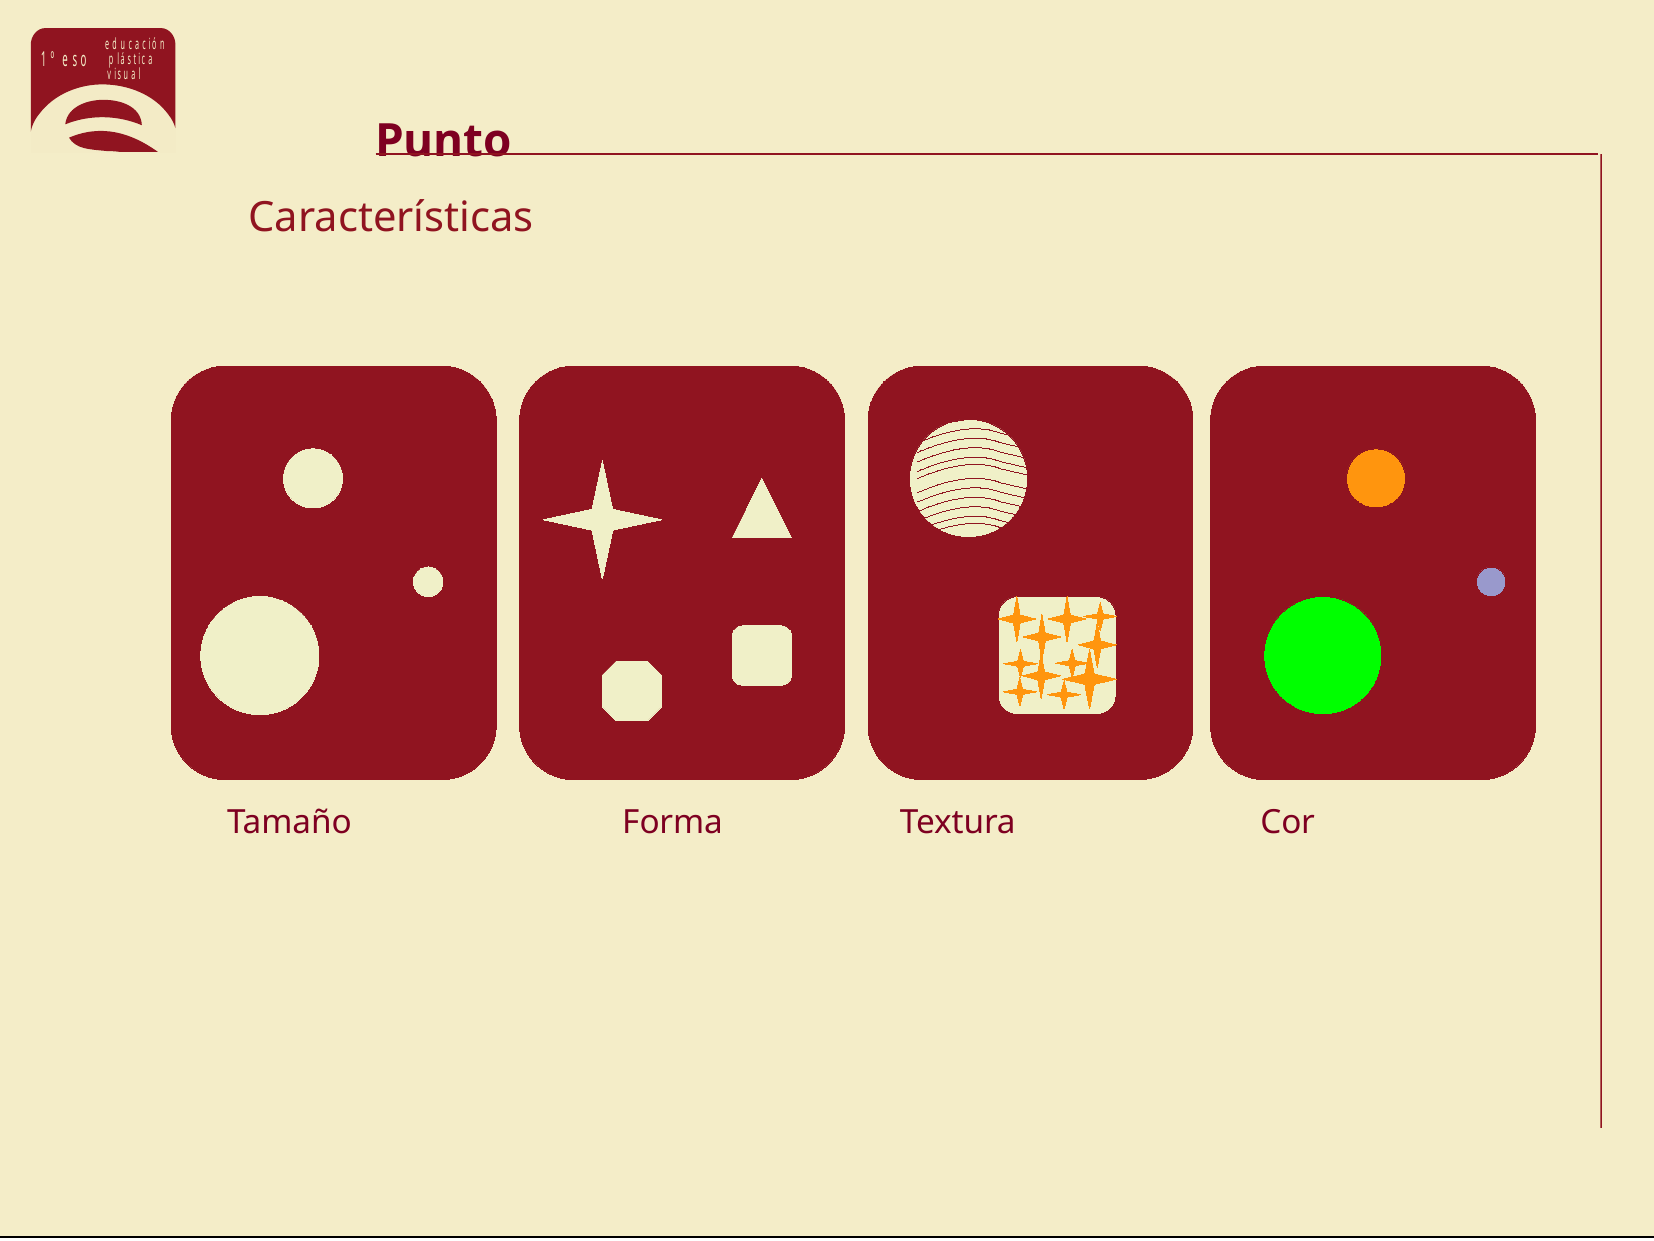

Punto
Características
#
 Tamaño	 			 Forma 			 Textura				Cor